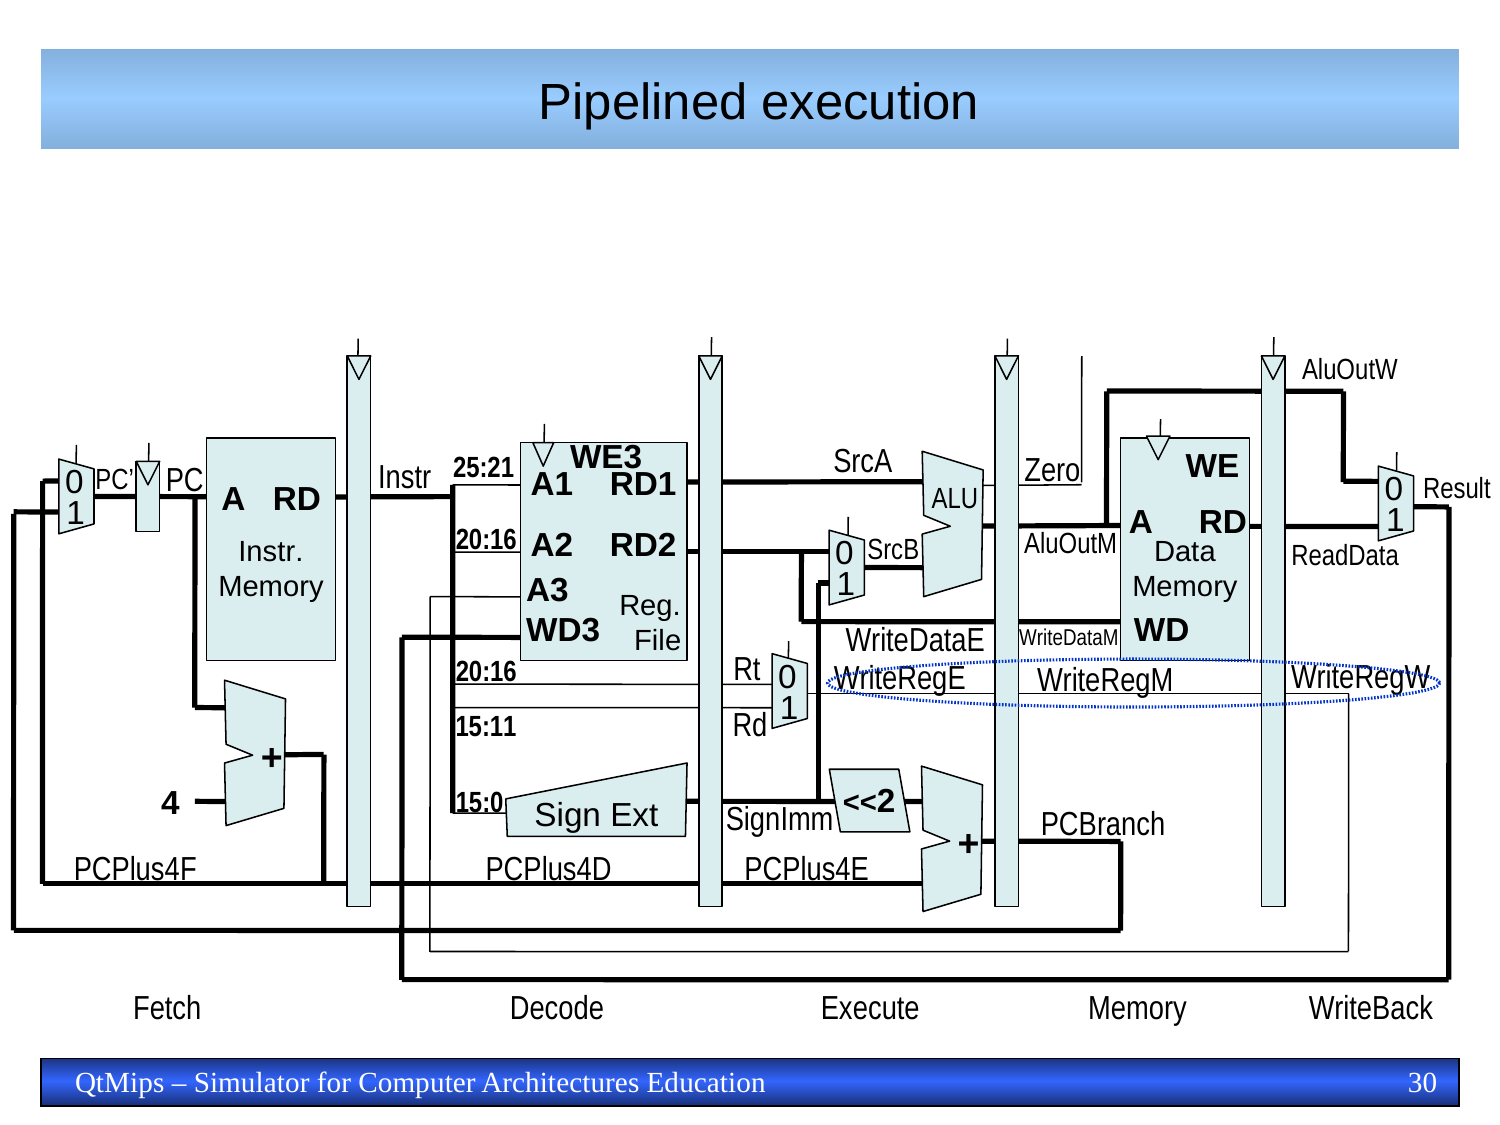

# Pipelined execution
AluOutW
WE3
Reg.
 File
A1 RD1
A2 RD2
A3
WD3
Data Memory
WE
A RD
WD
Instr. Memory
A RD
0
1
0
1
0
1
0
1
+
Sign Ext
+
<<2
SrcA
Zero
25:21
Instr
PC
PC’
Result
ALU
20:16
AluOutM
SrcB
ReadData
WriteDataE
WriteDataM
Rt
20:16
WriteRegW
WriteRegE
WriteRegM
Rd
15:11
4
15:0
SignImm
PCBranch
PCPlus4F
PCPlus4E
PCPlus4D
Fetch
Decode
Execute
Memory
WriteBack
QtMips – Simulator for Computer Architectures Education
30